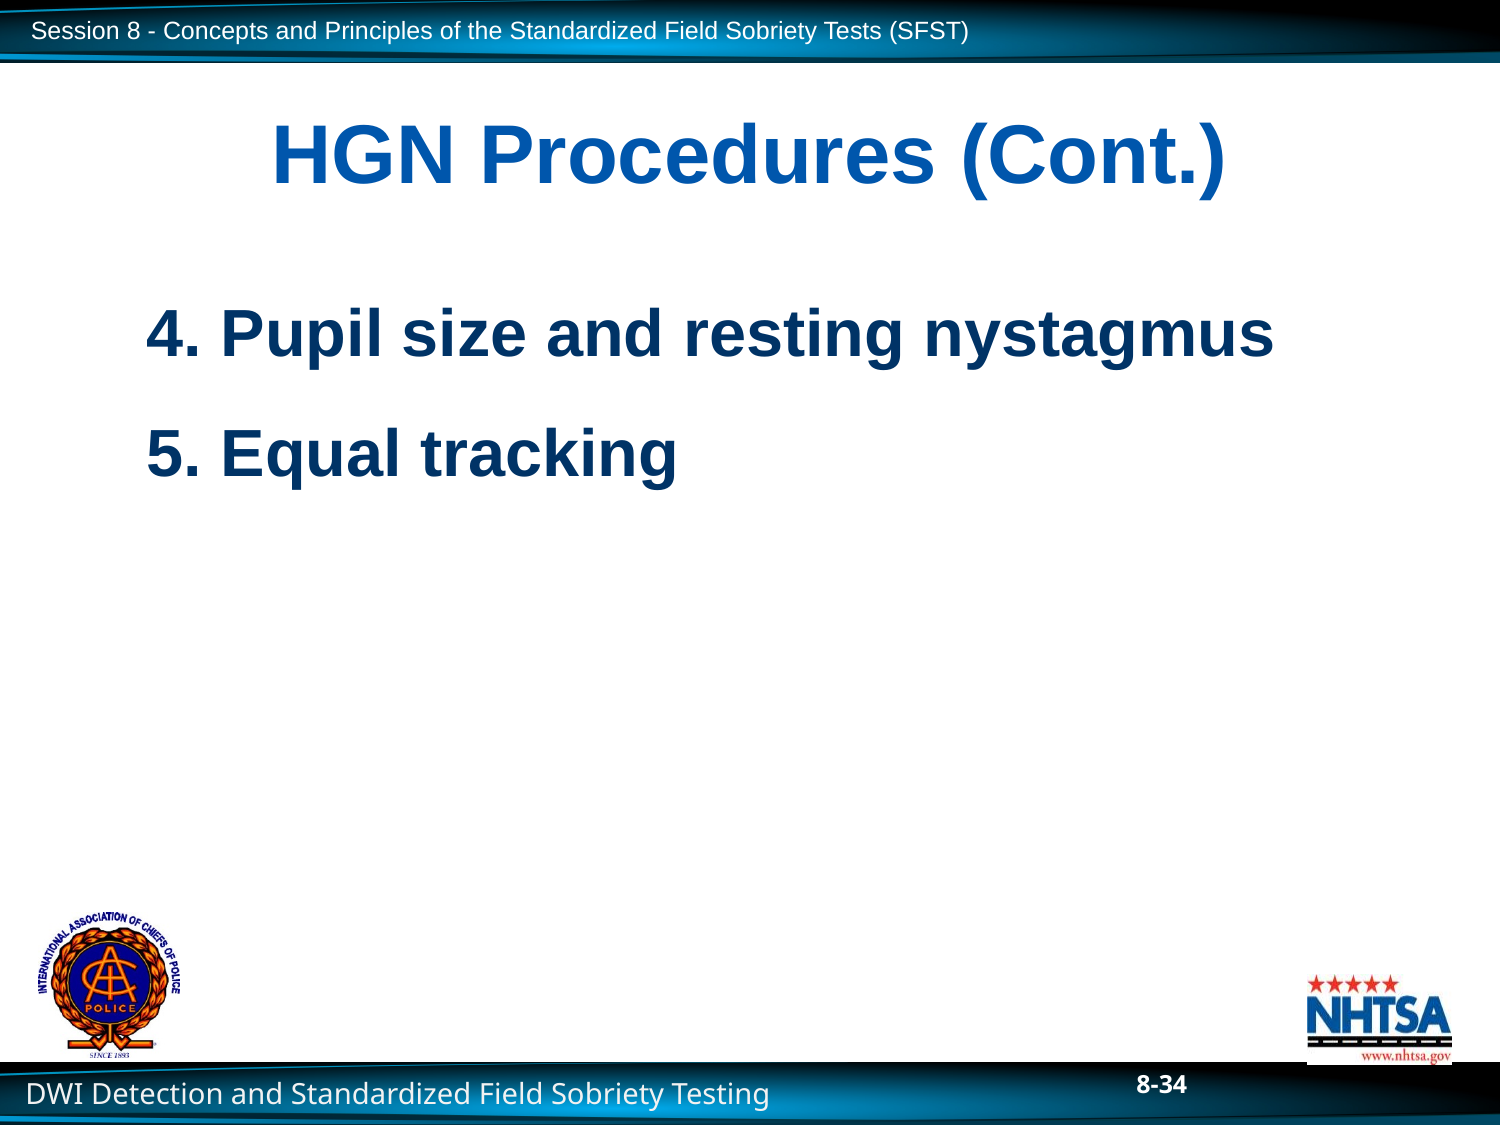

HGN Procedures (Cont.)
# 4. Pupil size and resting nystagmus
5. Equal tracking
8-34